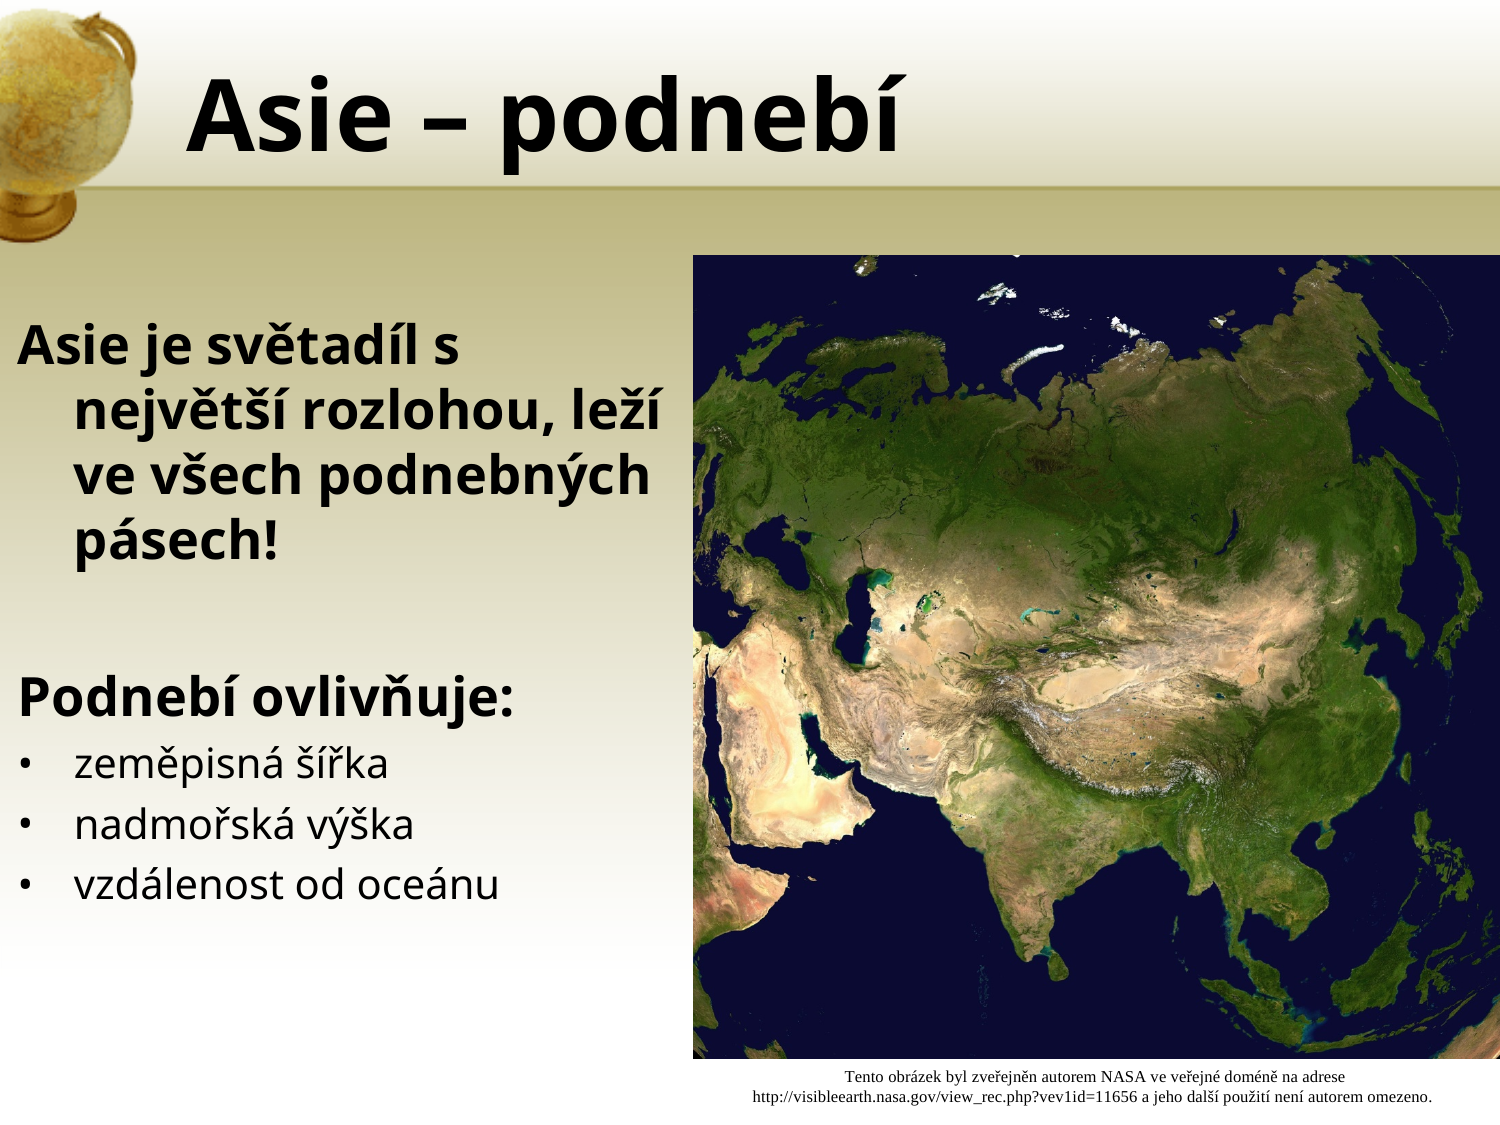

# Asie – podnebí
Asie je světadíl s největší rozlohou, leží ve všech podnebných pásech!
Podnebí ovlivňuje:
zeměpisná šířka
nadmořská výška
vzdálenost od oceánu
Tento obrázek byl zveřejněn autorem NASA ve veřejné doméně na adrese http://visibleearth.nasa.gov/view_rec.php?vev1id=11656 a jeho další použití není autorem omezeno.